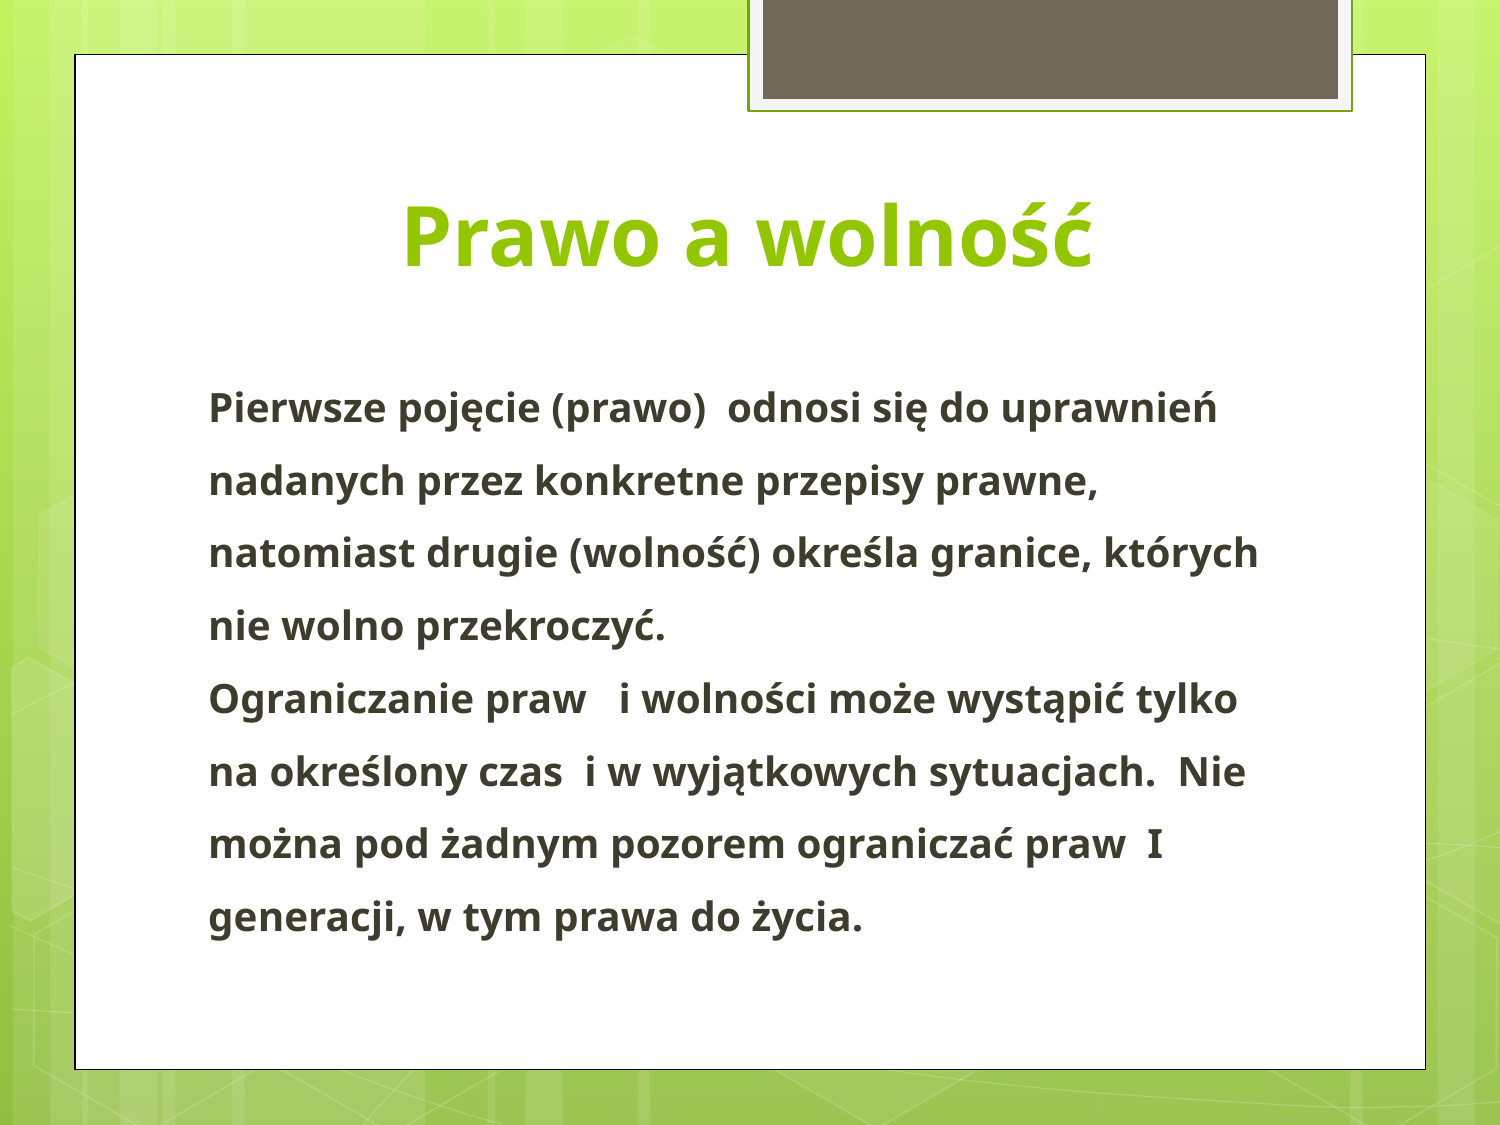

# Prawo a wolność
Pierwsze pojęcie (prawo) odnosi się do uprawnień nadanych przez konkretne przepisy prawne, natomiast drugie (wolność) określa granice, których nie wolno przekroczyć. 	Ograniczanie praw i wolności może wystąpić tylko na określony czas i w wyjątkowych sytuacjach. Nie można pod żadnym pozorem ograniczać praw I generacji, w tym prawa do życia.